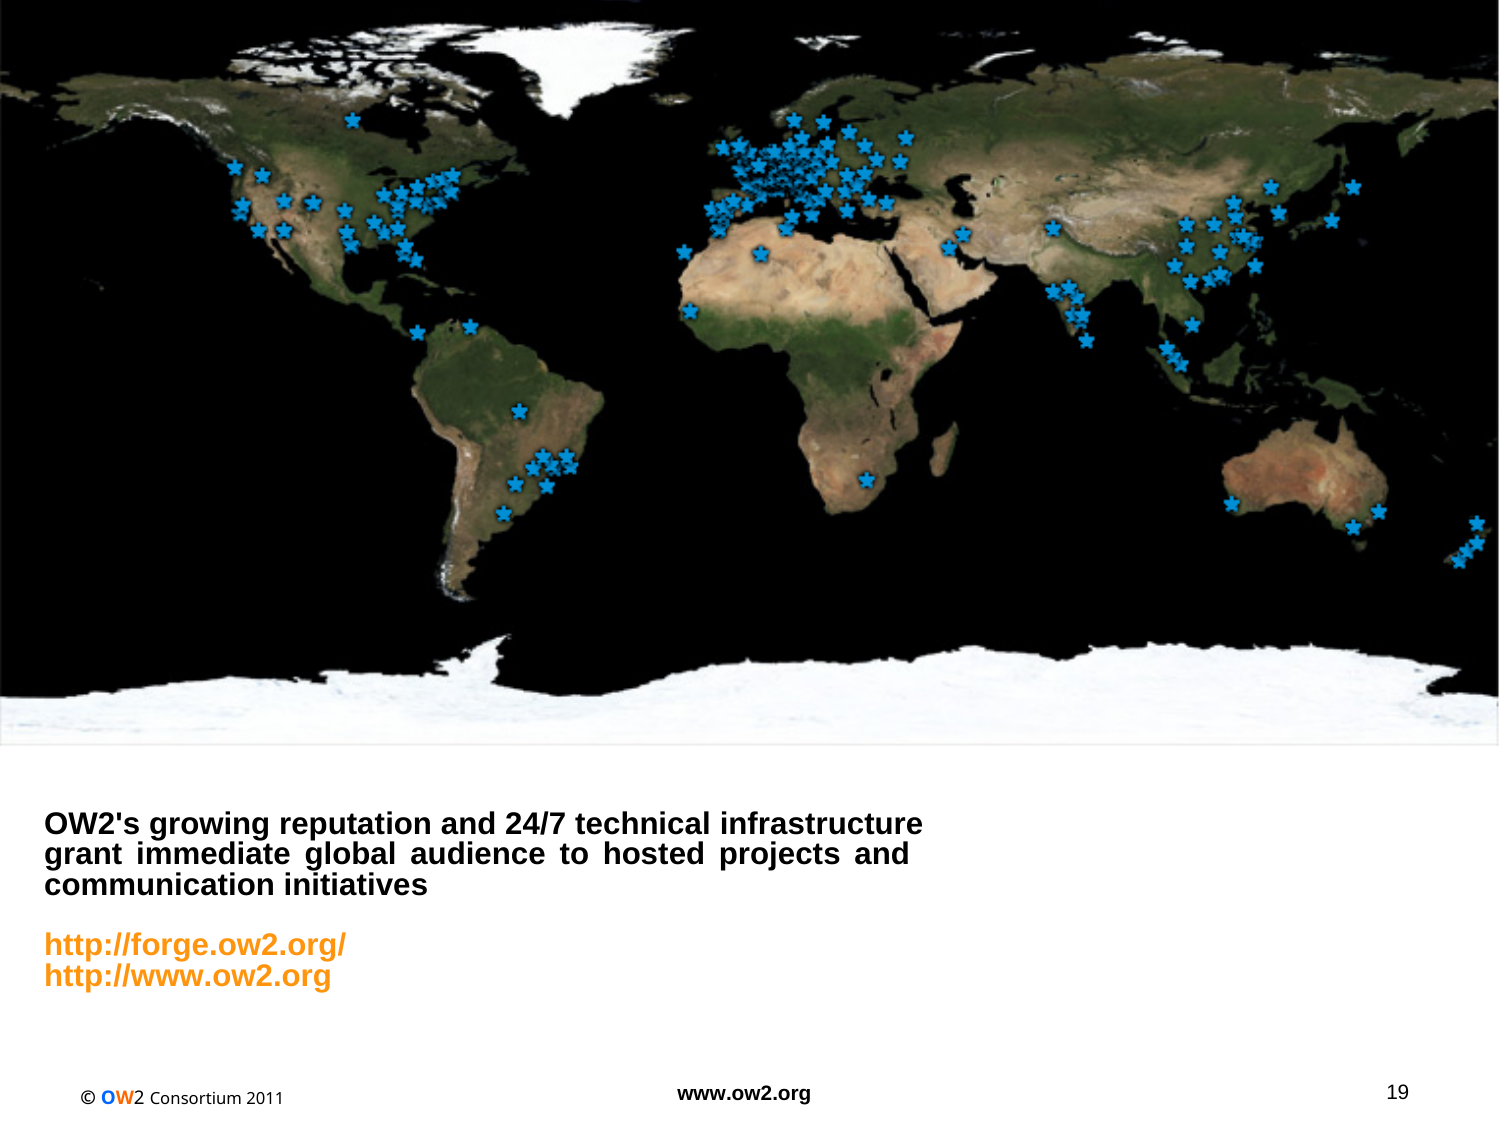

OW2's growing reputation and 24/7 technical infrastructure
grant immediate global audience to hosted projects and
communication initiatives
http://forge.ow2.org/
http://www.ow2.org
19